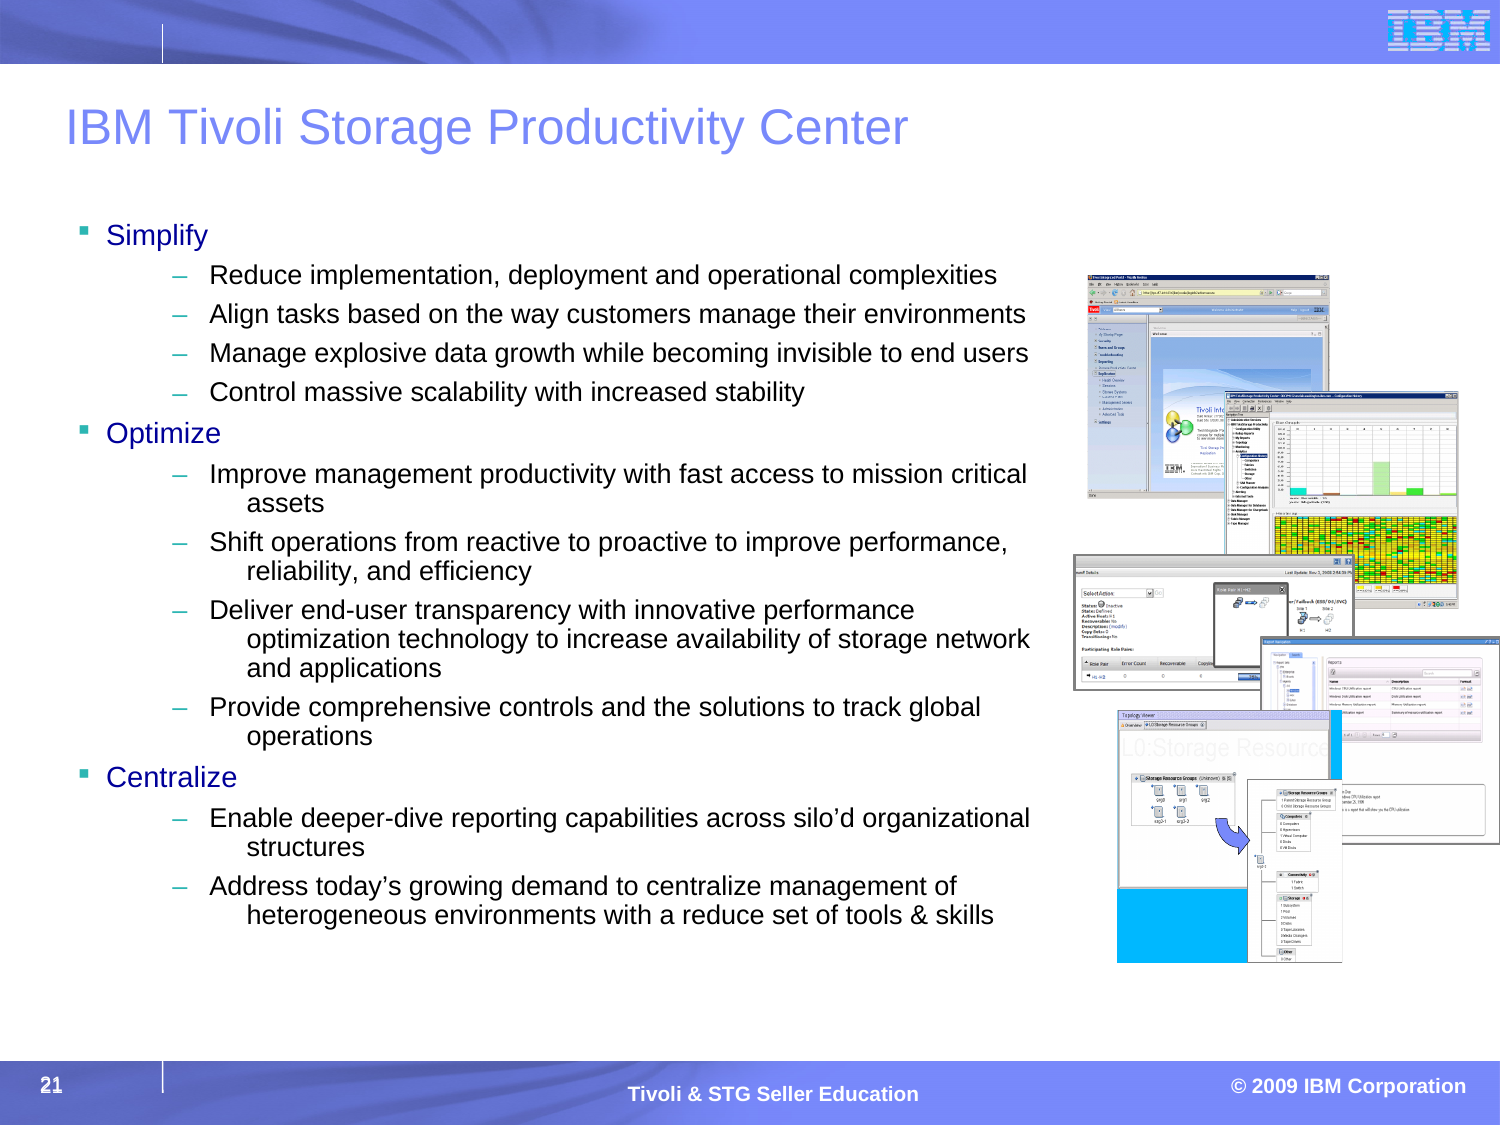

# IBM Tivoli Storage Productivity Center
Simplify
Reduce implementation, deployment and operational complexities
Align tasks based on the way customers manage their environments
Manage explosive data growth while becoming invisible to end users
Control massive scalability with increased stability
Optimize
Improve management productivity with fast access to mission critical assets
Shift operations from reactive to proactive to improve performance, reliability, and efficiency
Deliver end-user transparency with innovative performance optimization technology to increase availability of storage network and applications
Provide comprehensive controls and the solutions to track global operations
Centralize
Enable deeper-dive reporting capabilities across silo’d organizational structures
Address today’s growing demand to centralize management of heterogeneous environments with a reduce set of tools & skills